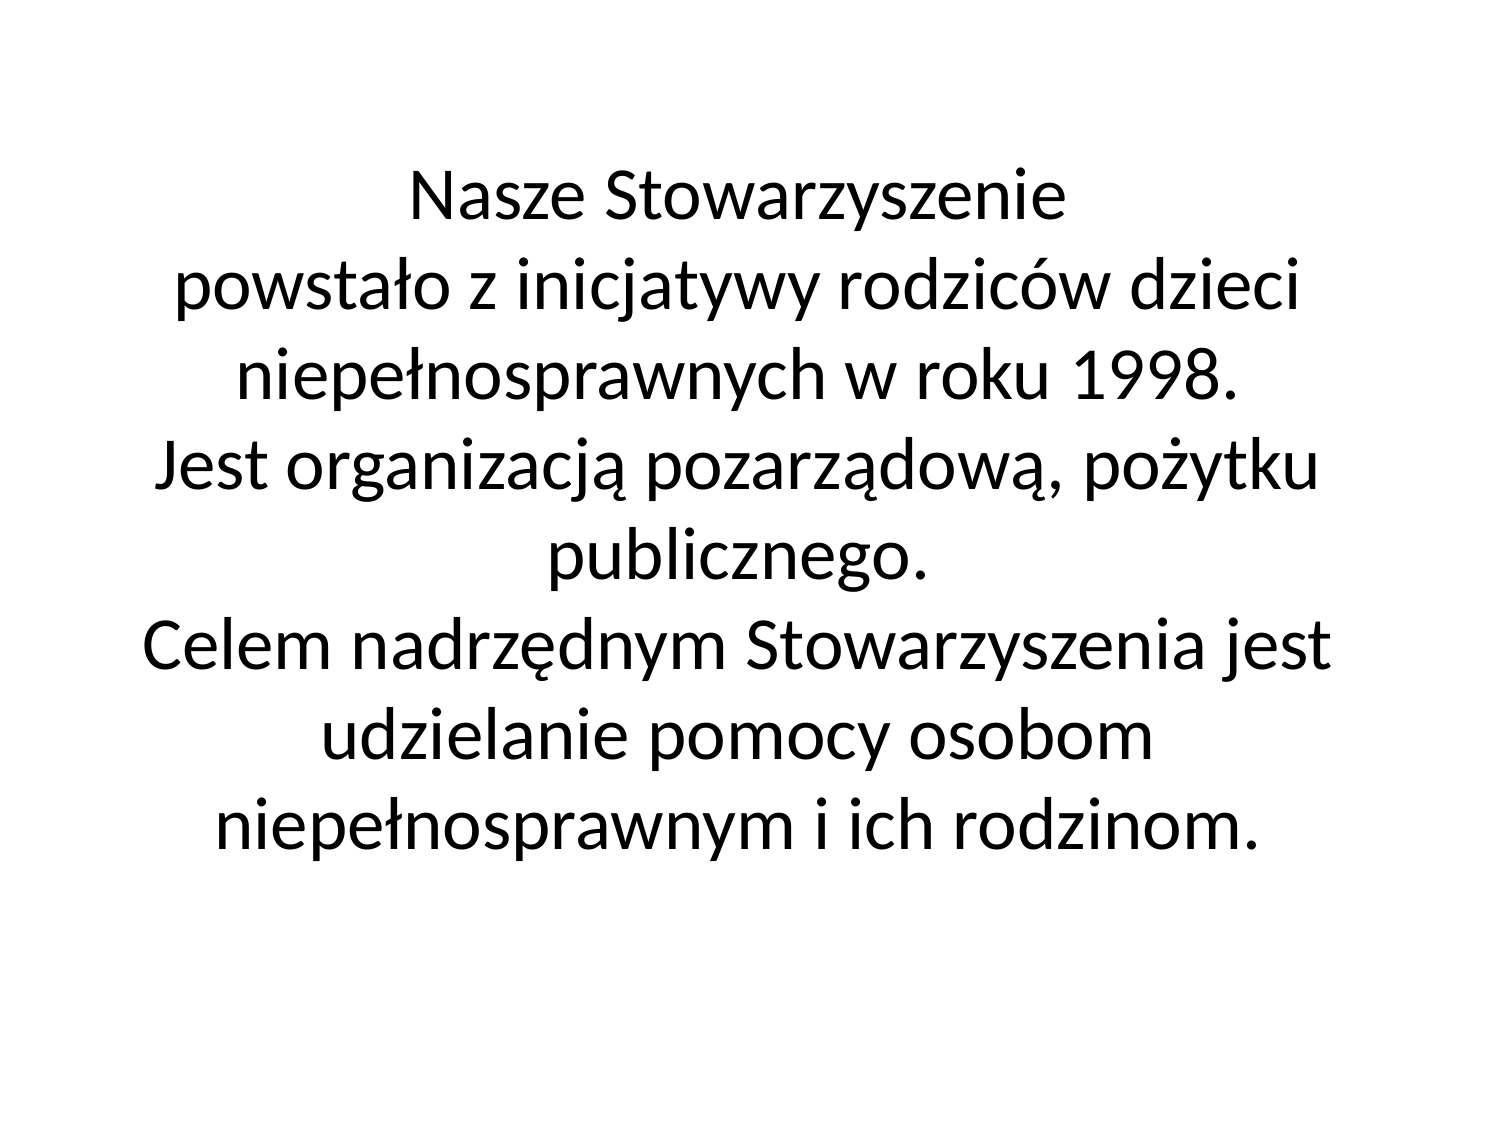

# Nasze Stowarzyszenie powstało z inicjatywy rodziców dzieci niepełnosprawnych w roku 1998.
Jest organizacją pozarządową, pożytku publicznego.
Celem nadrzędnym Stowarzyszenia jest udzielanie pomocy osobom niepełnosprawnym i ich rodzinom.